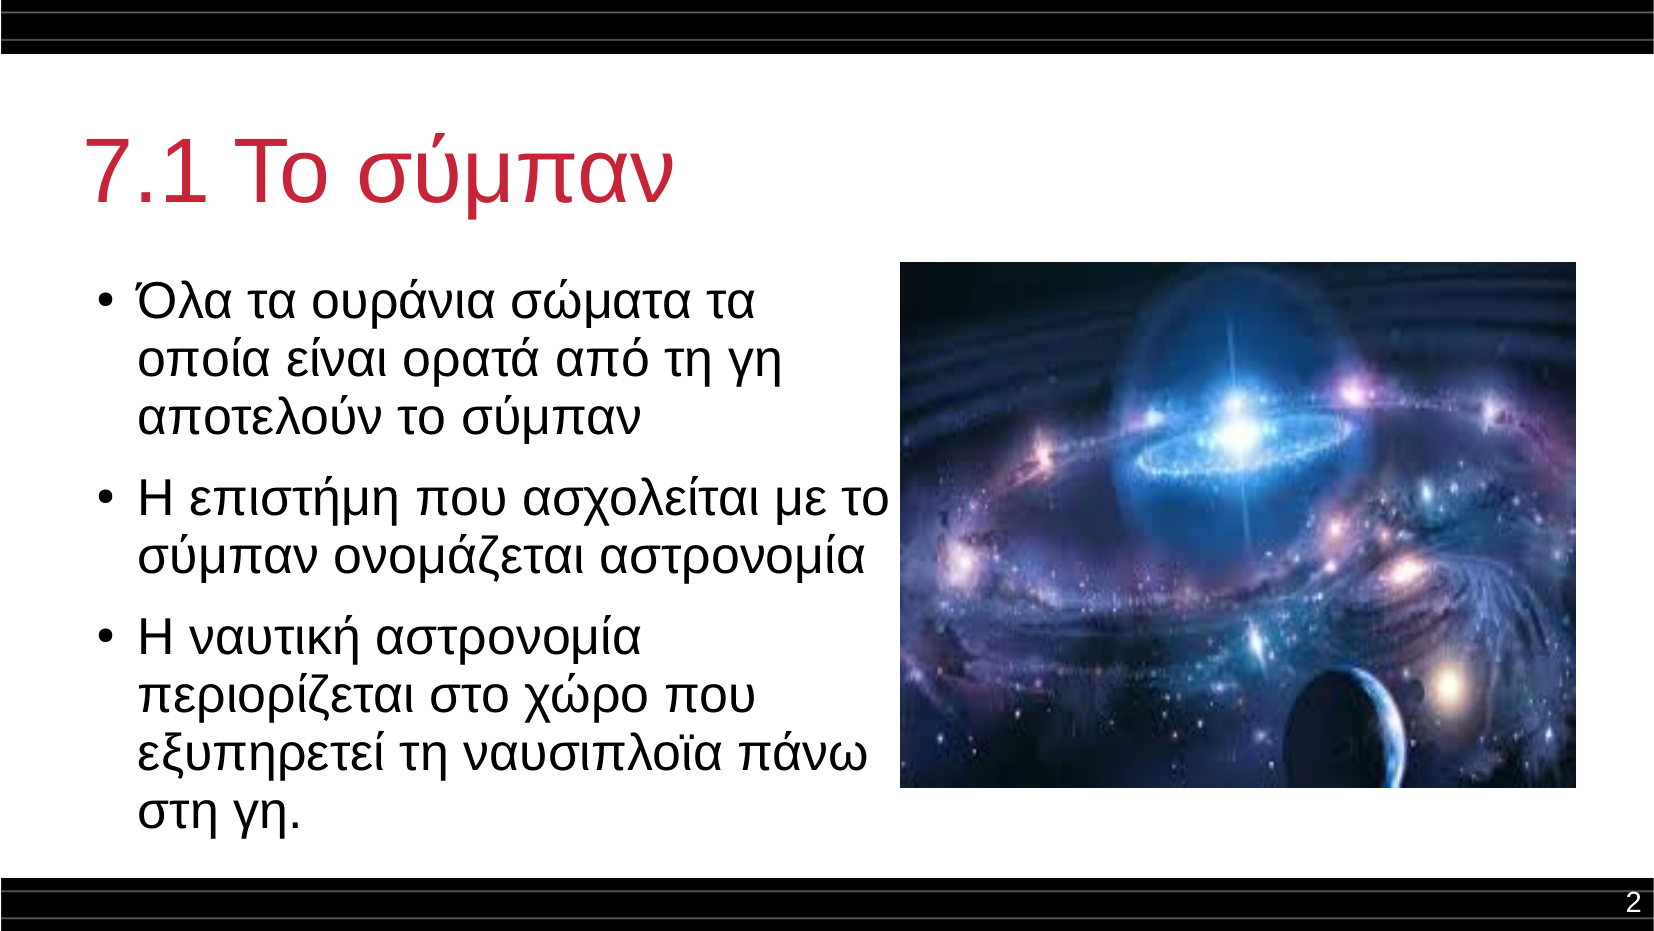

# 7.1 Το σύμπαν
Όλα τα ουράνια σώματα τα οποία είναι ορατά από τη γη αποτελούν το σύμπαν
Η επιστήμη που ασχολείται με το σύμπαν ονομάζεται αστρονομία
Η ναυτική αστρονομία περιορίζεται στο χώρο που εξυπηρετεί τη ναυσιπλοϊα πάνω στη γη.